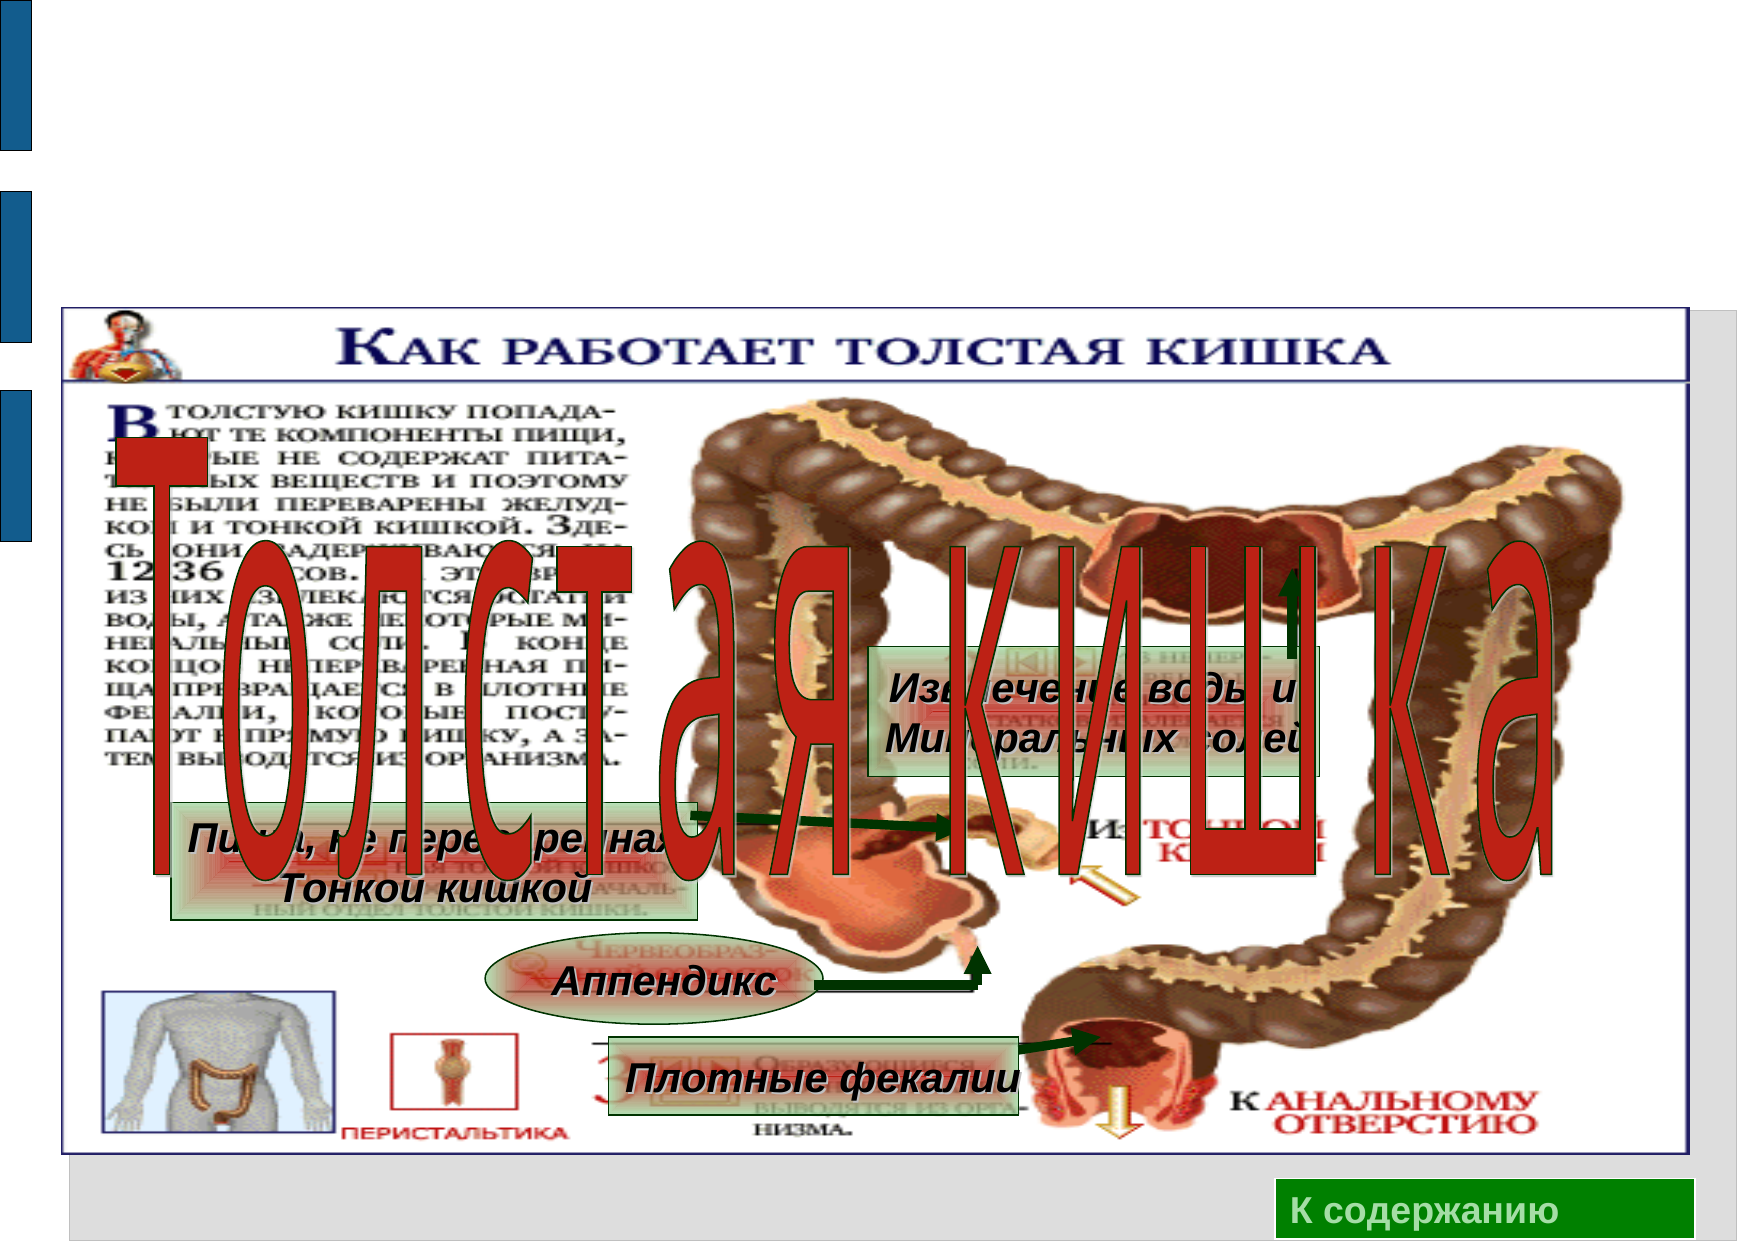

#
Толстая кишка
Извлечение воды и
Минеральных солей
Пища, не переваренная
Тонкой кишкой
Аппендикс
Плотные фекалии
К содержанию